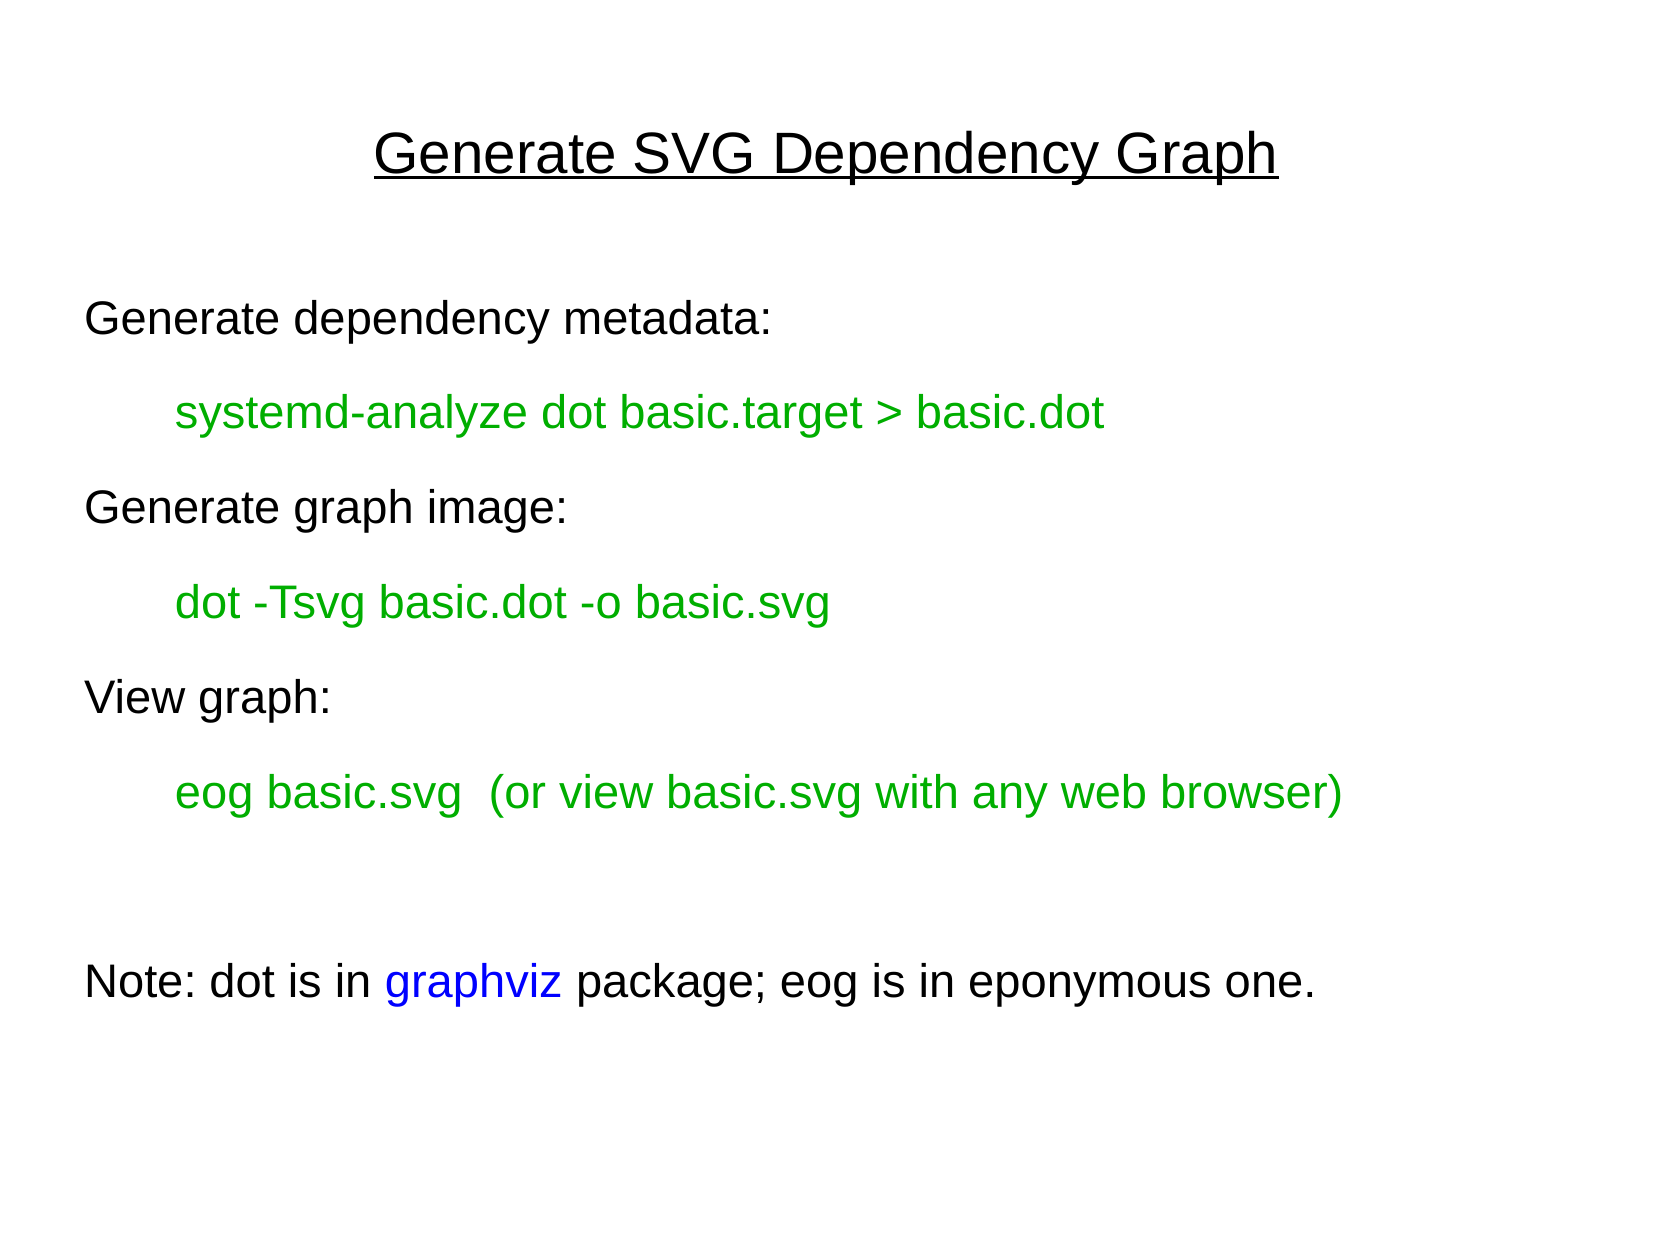

Generate SVG Dependency Graph
# Generate dependency metadata:
 systemd-analyze dot basic.target > basic.dot
Generate graph image:
 dot -Tsvg basic.dot -o basic.svg
View graph:
 eog basic.svg (or view basic.svg with any web browser)
Note: dot is in graphviz package; eog is in eponymous one.